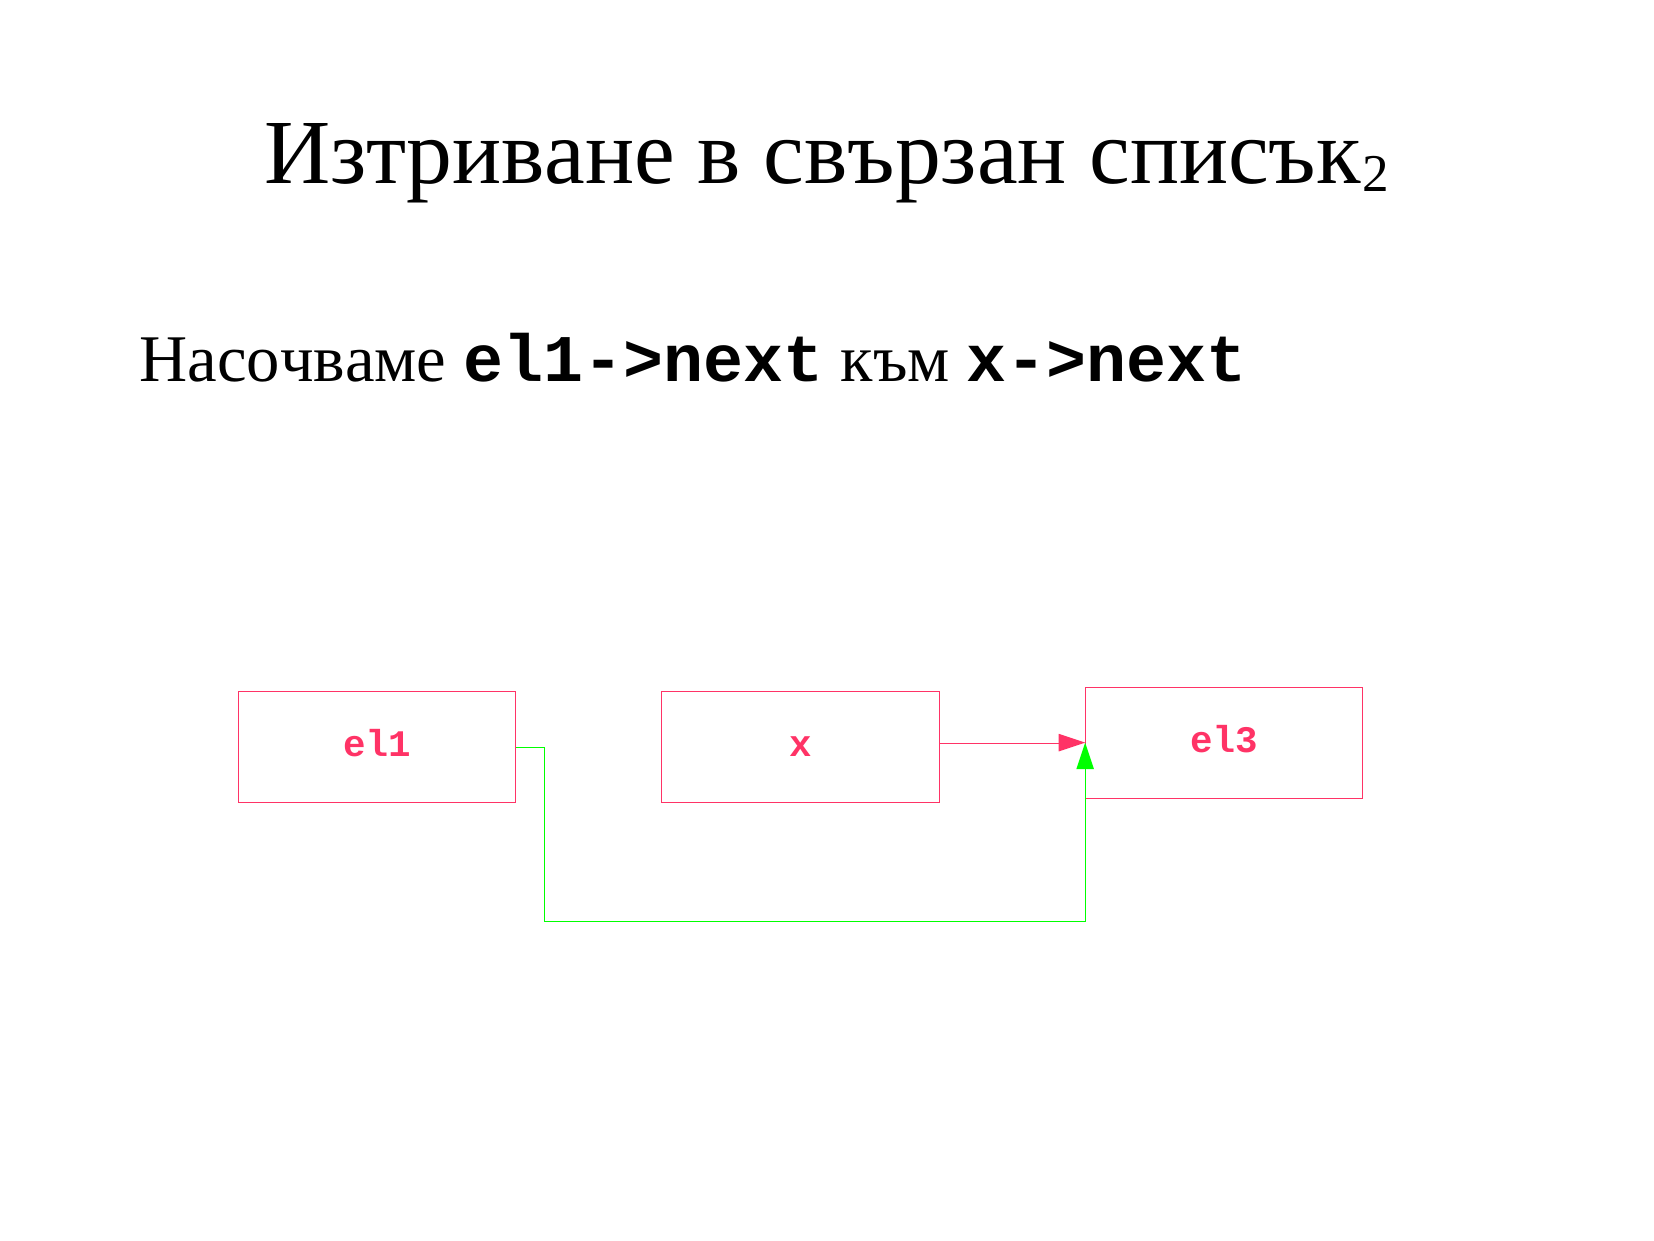

# Изтриване в свързан списък2
Насочваме el1->next към x->next
el3
el1
x